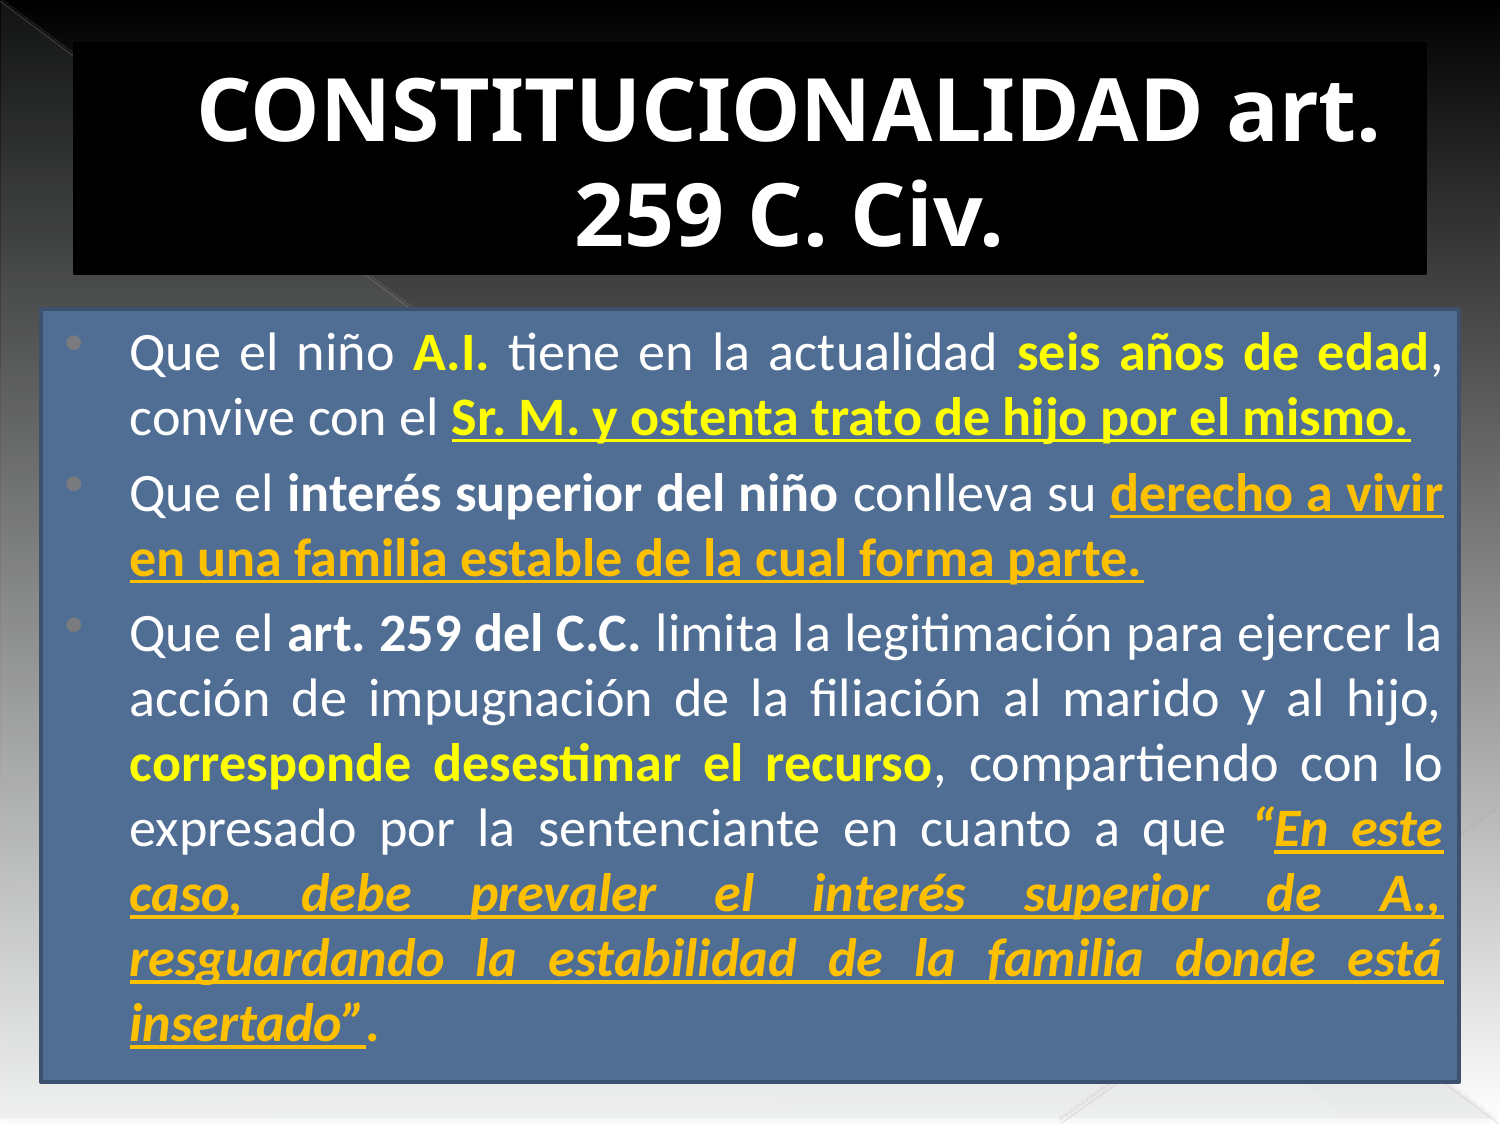

# CONSTITUCIONALIDAD art. 259 C. Civ.
Que el niño A.I. tiene en la actualidad seis años de edad, convive con el Sr. M. y ostenta trato de hijo por el mismo.
Que el interés superior del niño conlleva su derecho a vivir en una familia estable de la cual forma parte.
Que el art. 259 del C.C. limita la legitimación para ejercer la acción de impugnación de la filiación al marido y al hijo, corresponde desestimar el recurso, compartiendo con lo expresado por la sentenciante en cuanto a que “En este caso, debe prevaler el interés superior de A., resguardando la estabilidad de la familia donde está insertado”.